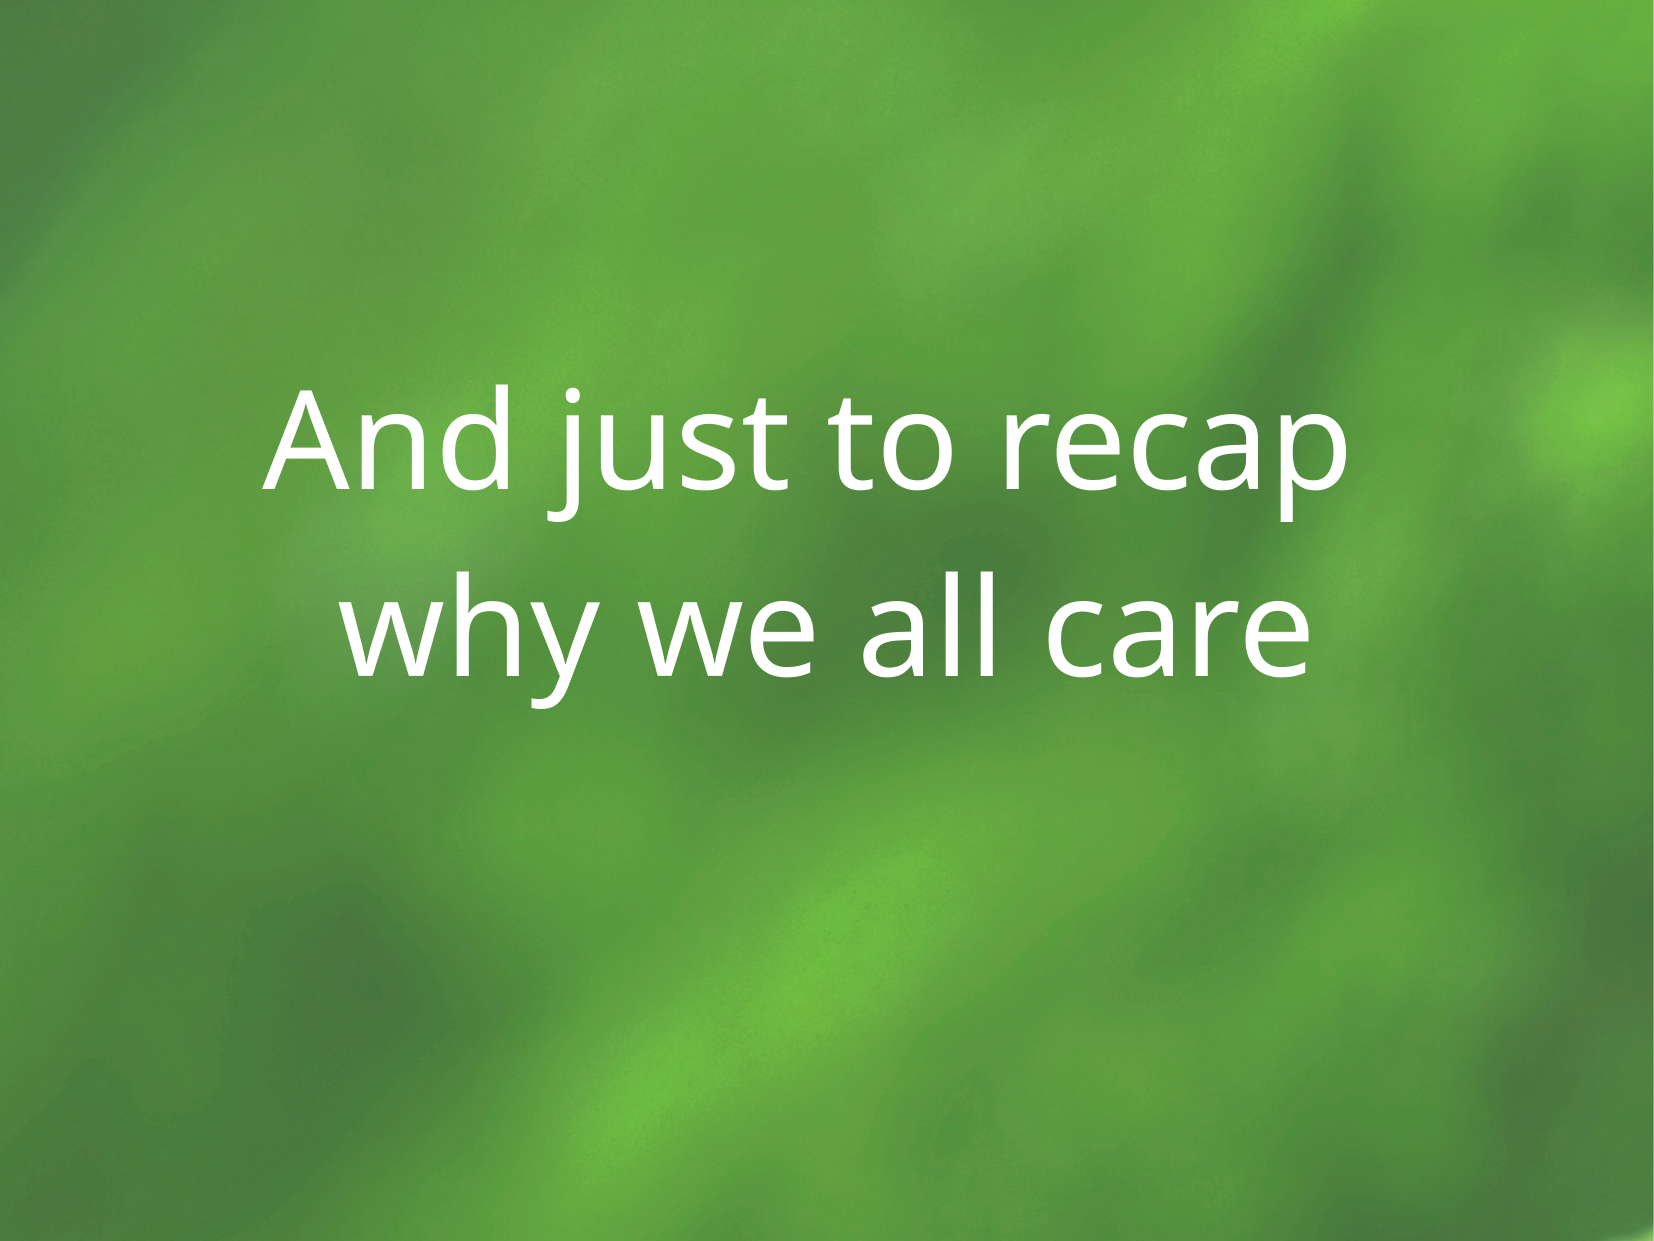

# And just to recap
why we all care